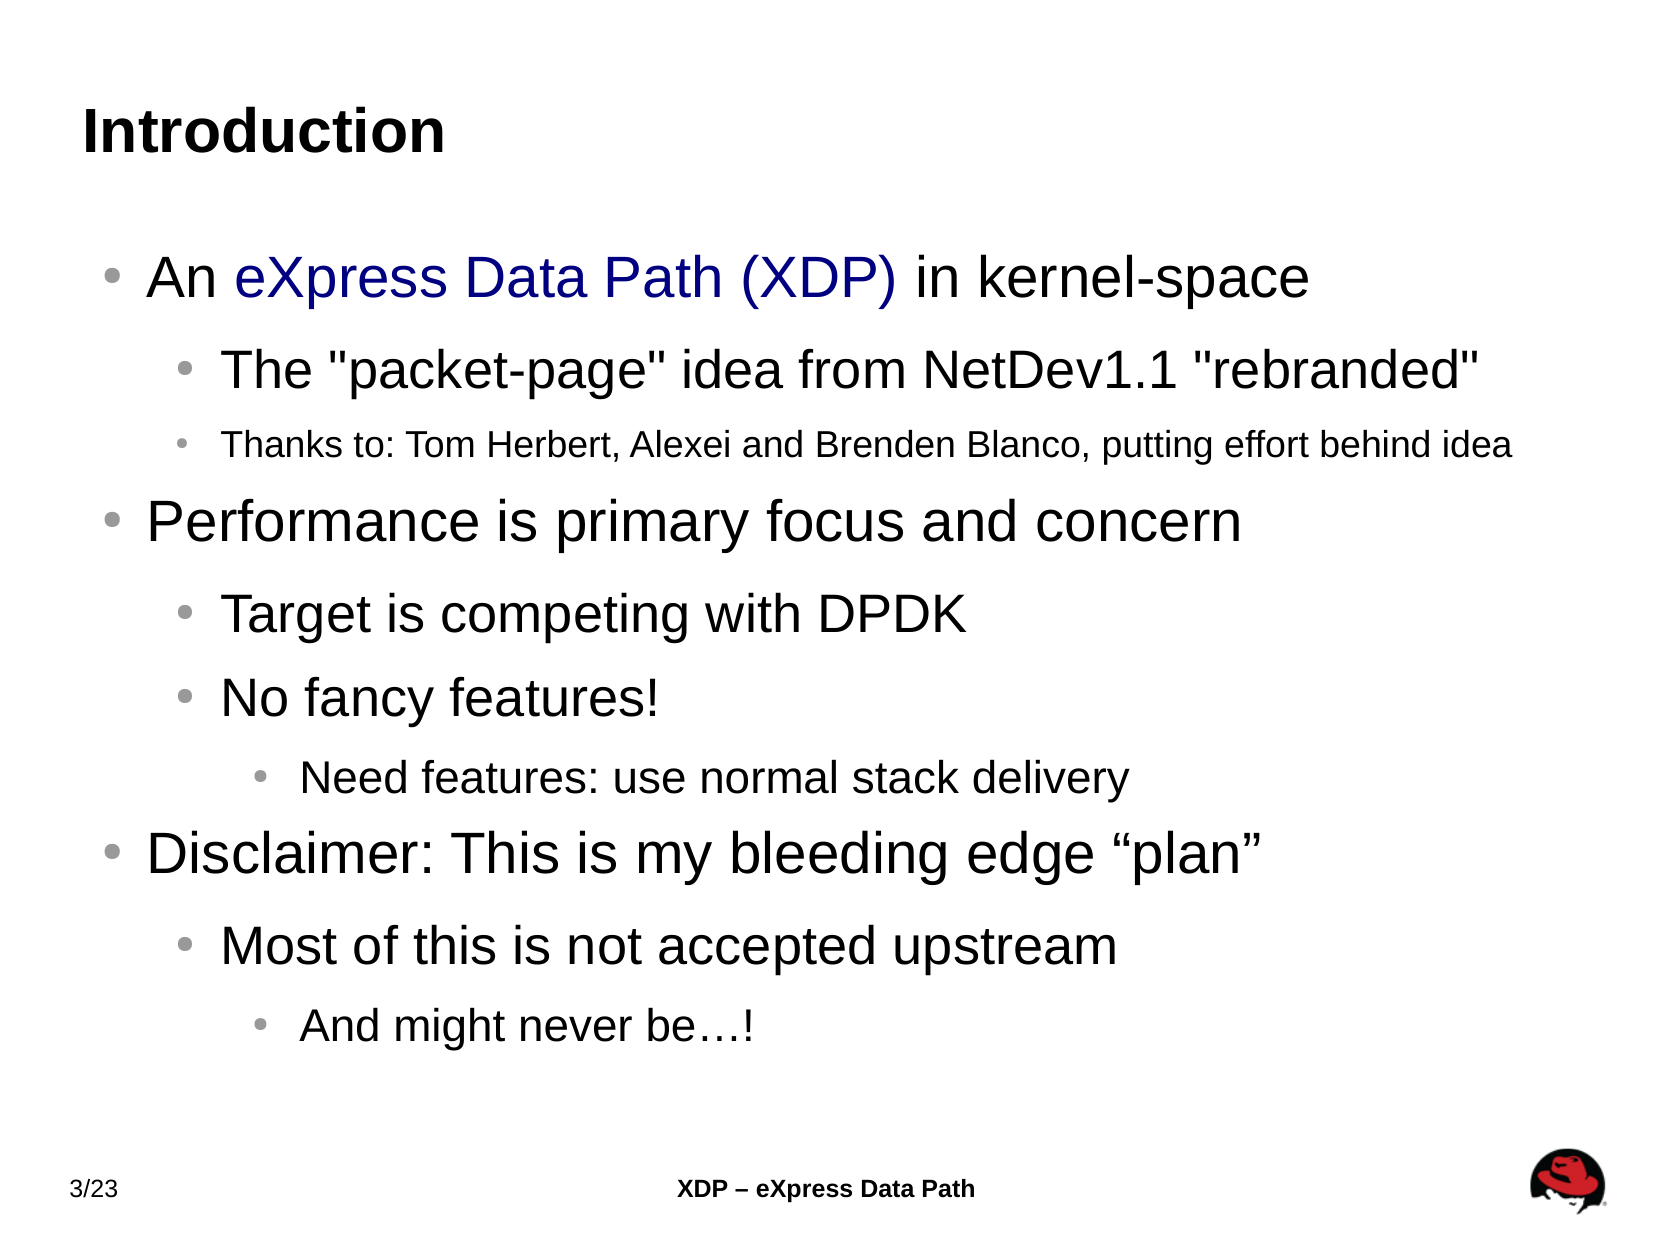

# Introduction
An eXpress Data Path (XDP) in kernel-space
The "packet-page" idea from NetDev1.1 "rebranded"
Thanks to: Tom Herbert, Alexei and Brenden Blanco, putting effort behind idea
Performance is primary focus and concern
Target is competing with DPDK
No fancy features!
Need features: use normal stack delivery
Disclaimer: This is my bleeding edge “plan”
Most of this is not accepted upstream
And might never be…!